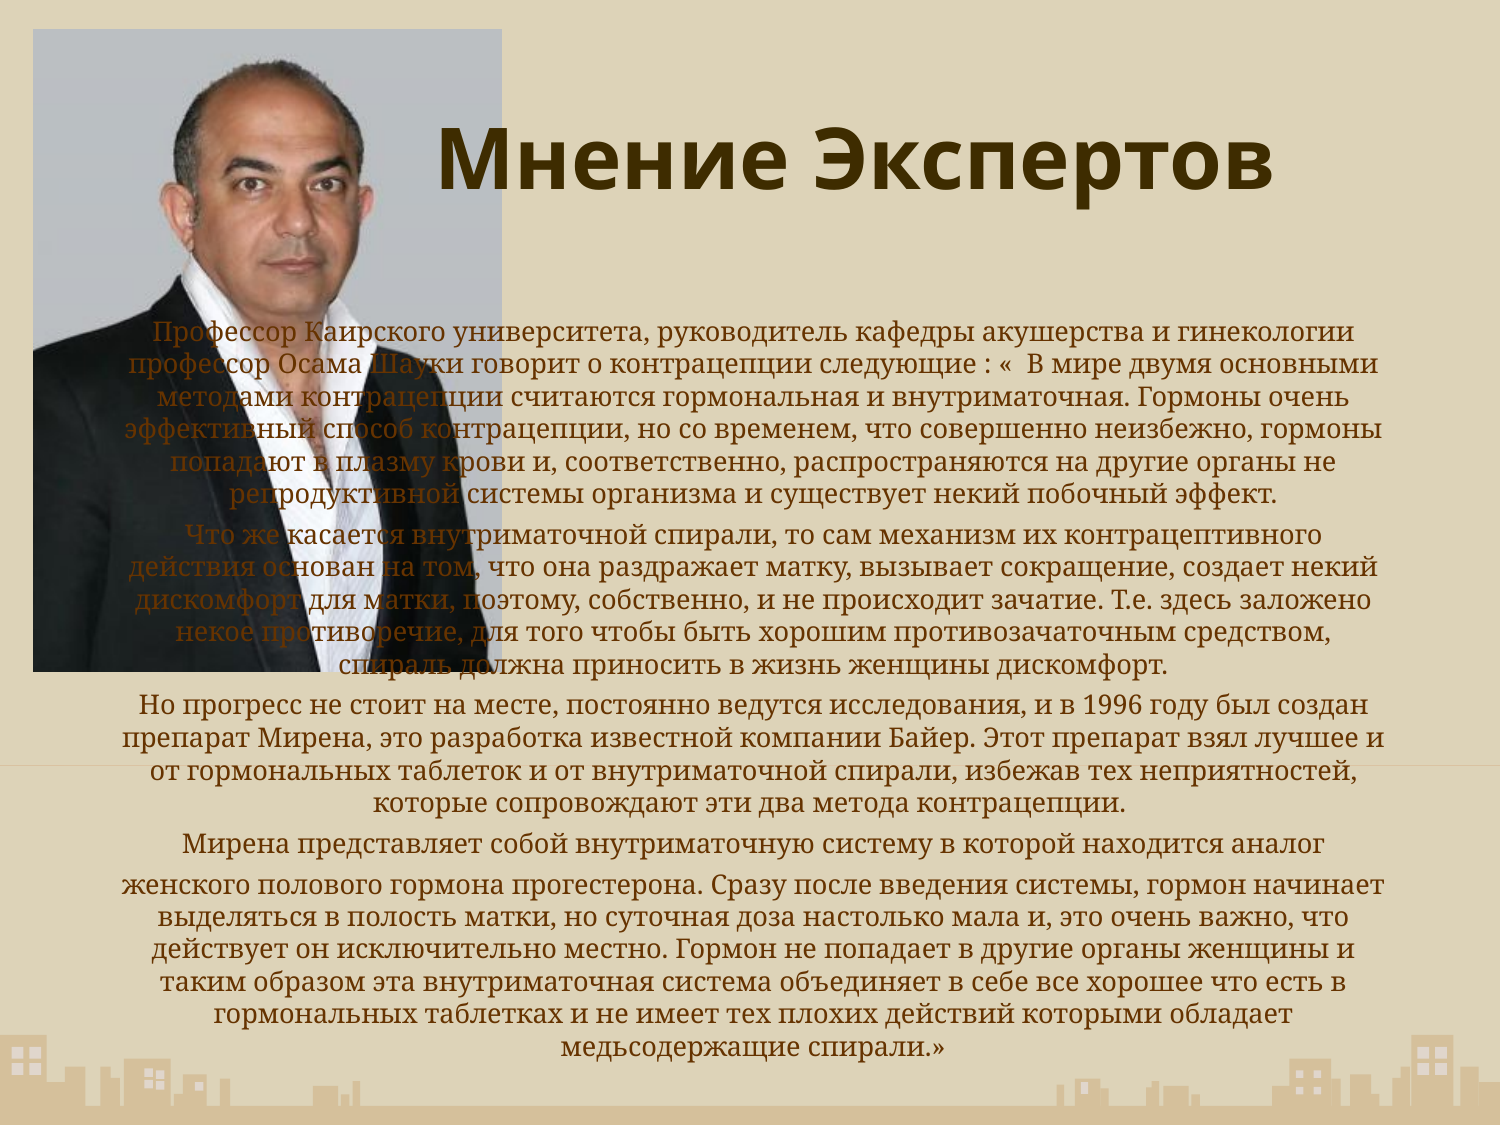

# Мнение Экспертов
Профессор Каирского университета, руководитель кафедры акушерства и гинекологии профессор Осама Шауки говорит о контрацепции следующие : « В мире двумя основными методами контрацепции считаются гормональная и внутриматочная. Гормоны очень эффективный способ контрацепции, но со временем, что совершенно неизбежно, гормоны попадают в плазму крови и, соответственно, распространяются на другие органы не репродуктивной системы организма и существует некий побочный эффект.
Что же касается внутриматочной спирали, то сам механизм их контрацептивного действия основан на том, что она раздражает матку, вызывает сокращение, создает некий дискомфорт для матки, поэтому, собственно, и не происходит зачатие. Т.е. здесь заложено некое противоречие, для того чтобы быть хорошим противозачаточным средством, спираль должна приносить в жизнь женщины дискомфорт.
Но прогресс не стоит на месте, постоянно ведутся исследования, и в 1996 году был создан препарат Мирена, это разработка известной компании Байер. Этот препарат взял лучшее и от гормональных таблеток и от внутриматочной спирали, избежав тех неприятностей, которые сопровождают эти два метода контрацепции.
Мирена представляет собой внутриматочную систему в которой находится аналог
женского полового гормона прогестерона. Сразу после введения системы, гормон начинает выделяться в полость матки, но суточная доза настолько мала и, это очень важно, что действует он исключительно местно. Гормон не попадает в другие органы женщины и таким образом эта внутриматочная система объединяет в себе все хорошее что есть в гормональных таблетках и не имеет тех плохих действий которыми обладает медьсодержащие спирали.»